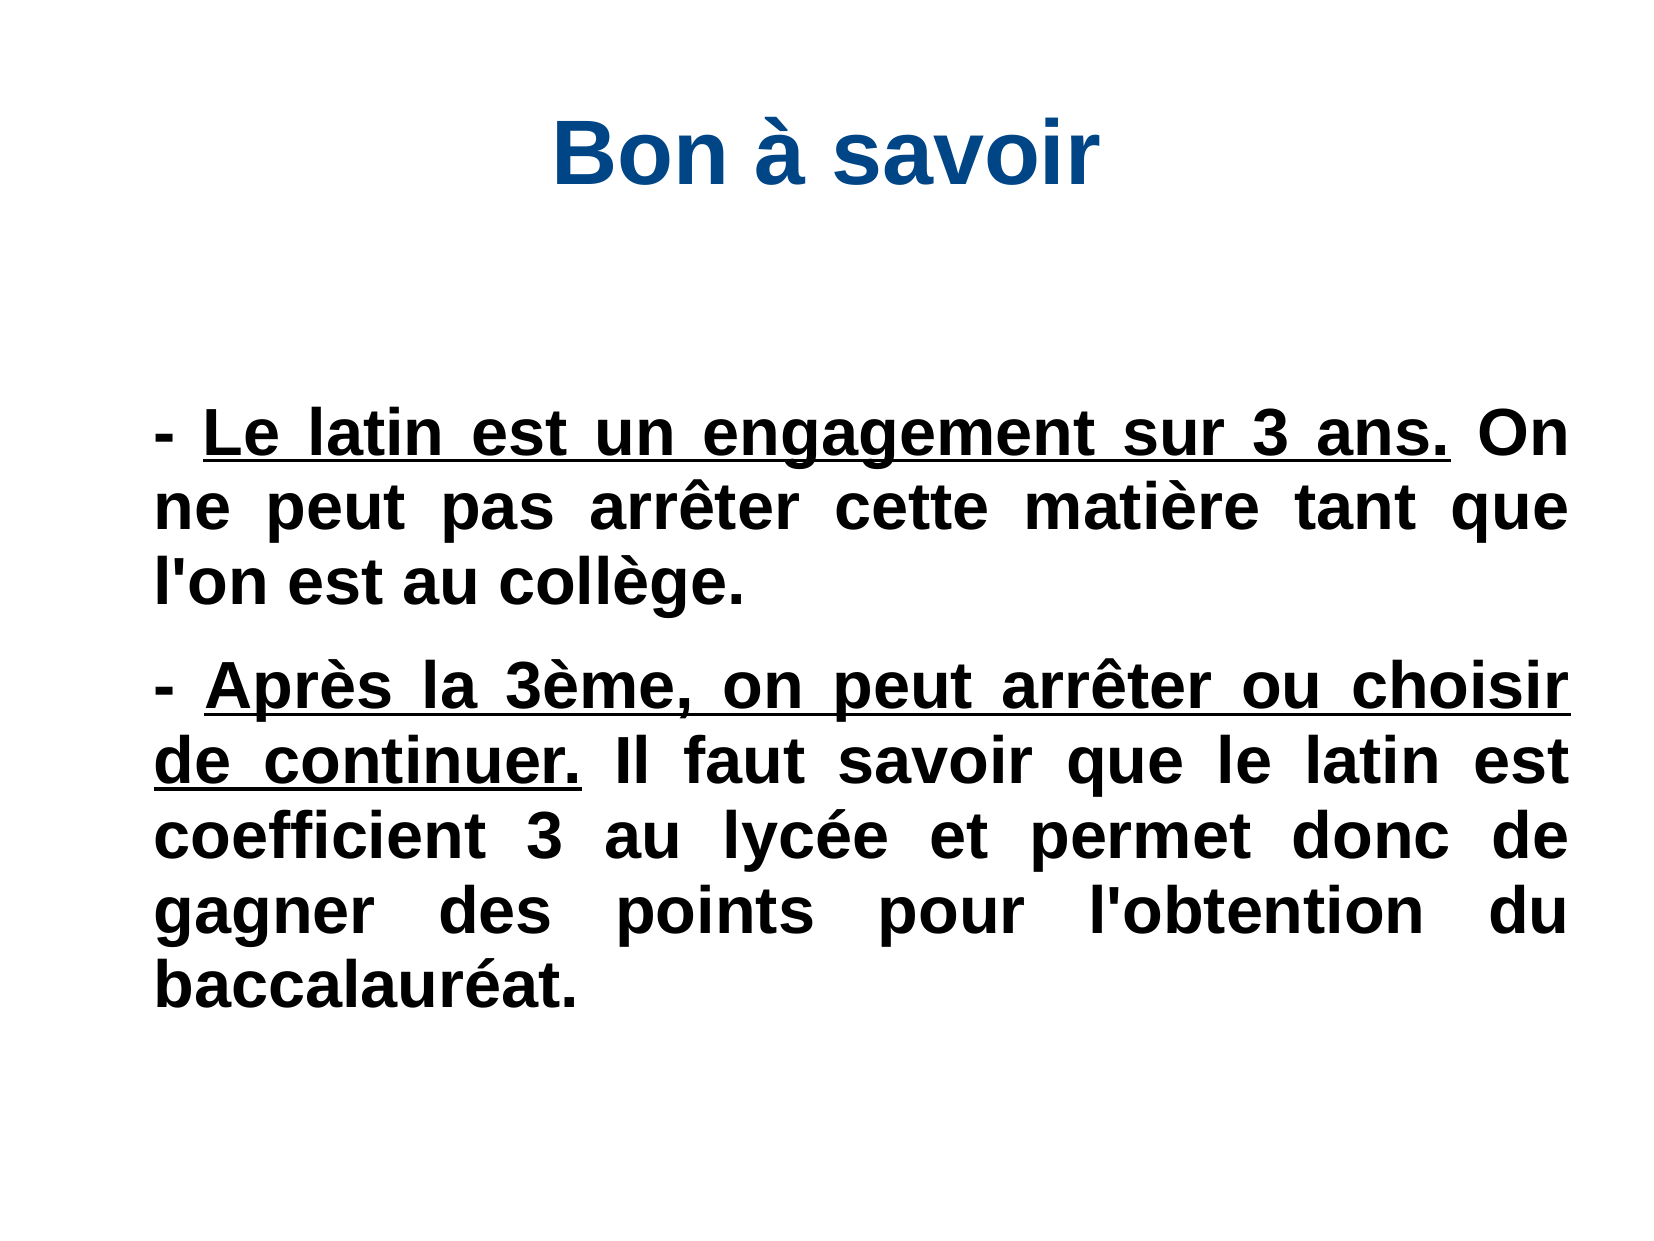

# Bon à savoir
- Le latin est un engagement sur 3 ans. On ne peut pas arrêter cette matière tant que l'on est au collège.
- Après la 3ème, on peut arrêter ou choisir de continuer. Il faut savoir que le latin est coefficient 3 au lycée et permet donc de gagner des points pour l'obtention du baccalauréat.